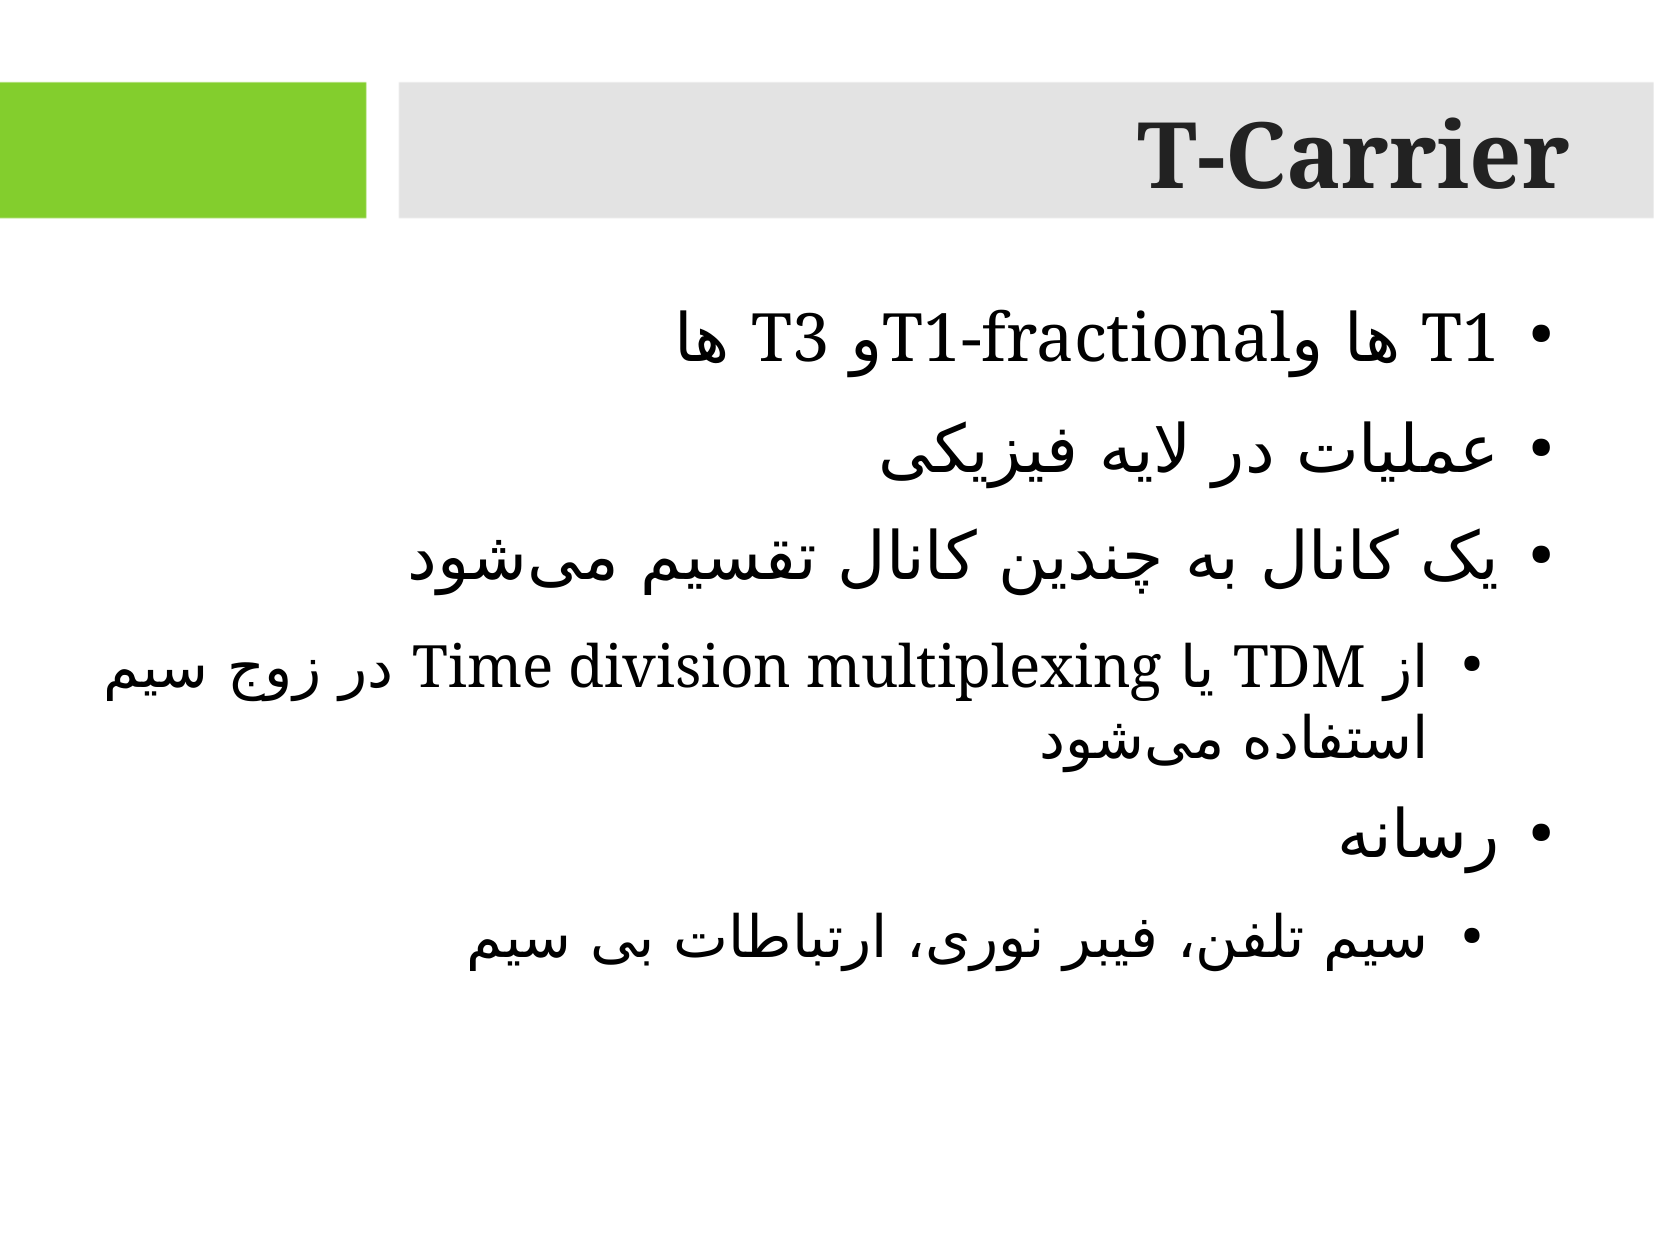

# T-Carrier
T1 ها وT1-fractionalو T3 ها
عملیات در لایه فیزیکی
یک کانال به چندین کانال تقسیم می‌شود
از TDM یا Time division multiplexing در زوج سیم استفاده می‌شود
رسانه
سیم تلفن، فیبر نوری، ارتباطات بی سیم